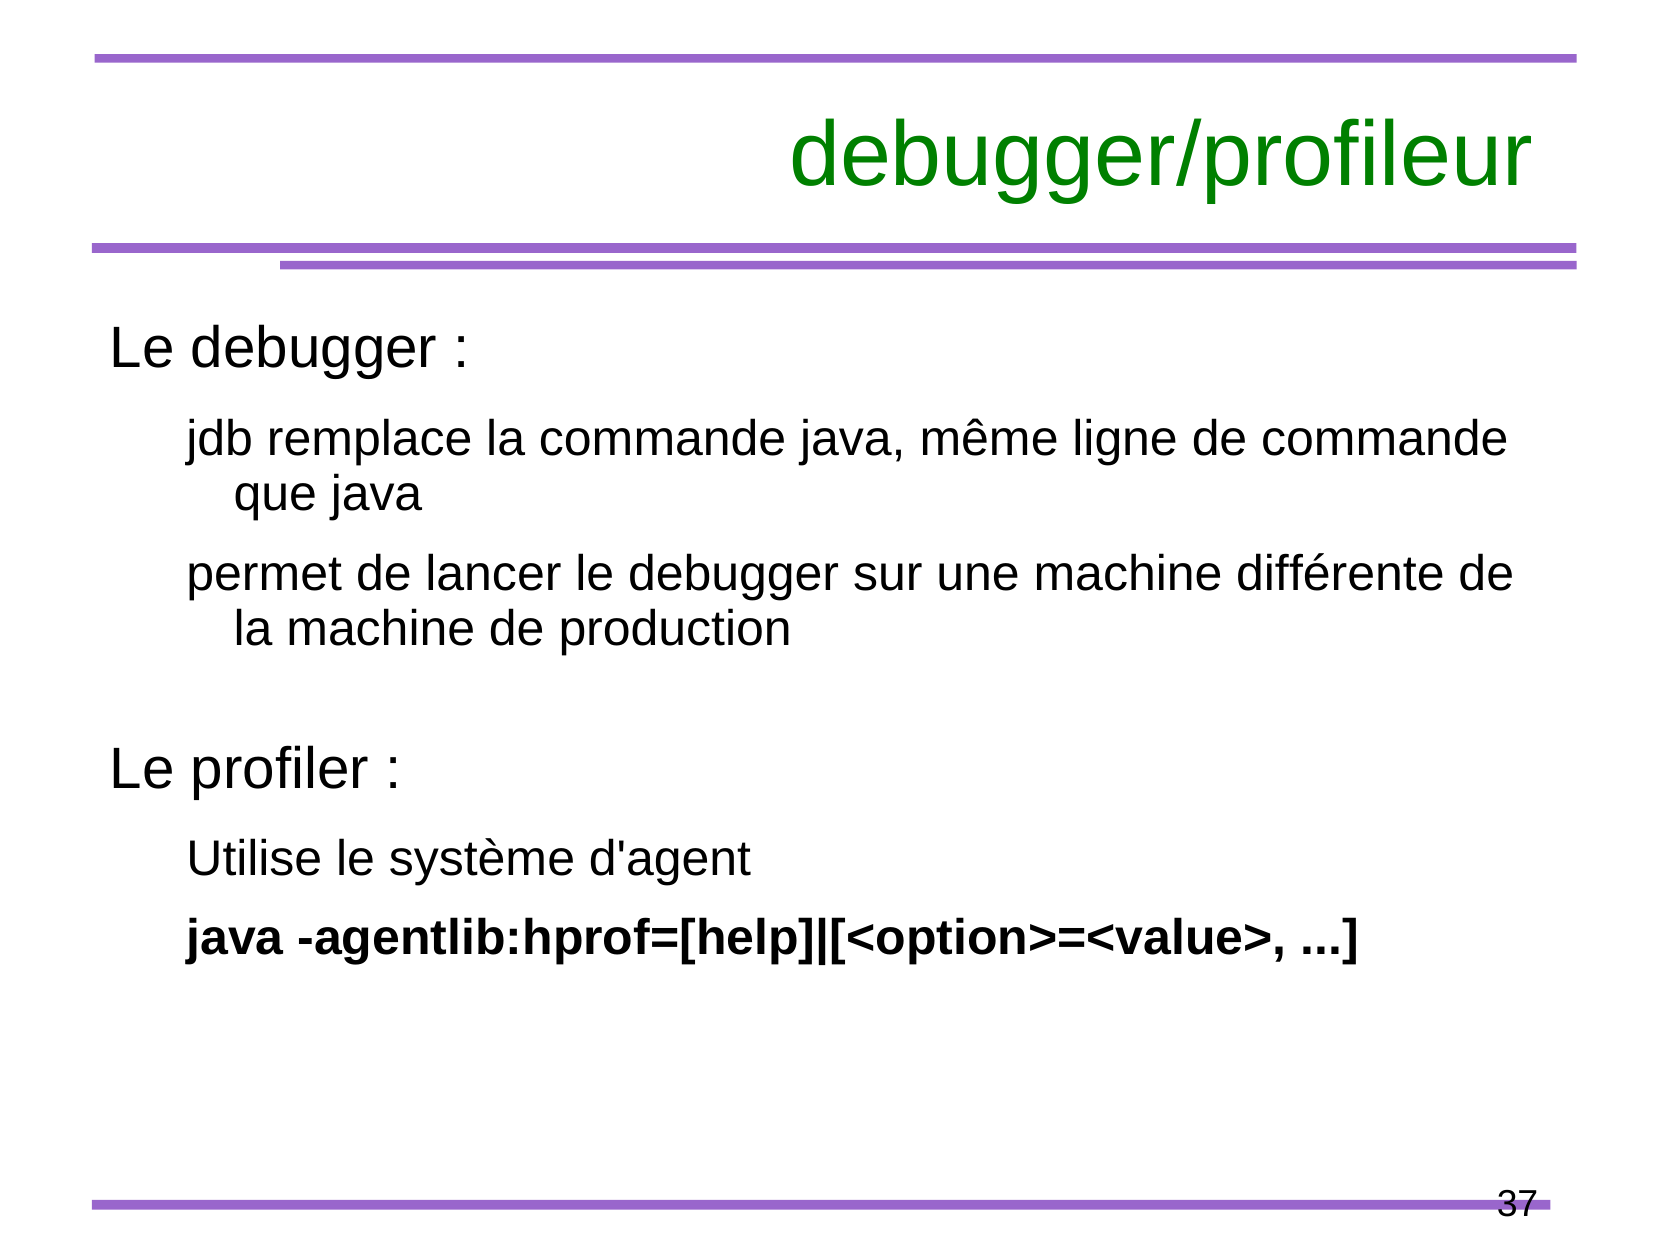

# debugger/profileur
Le debugger :
jdb remplace la commande java, même ligne de commande que java
permet de lancer le debugger sur une machine différente de la machine de production
Le profiler :
Utilise le système d'agent
java -agentlib:hprof=[help]|[<option>=<value>, ...]